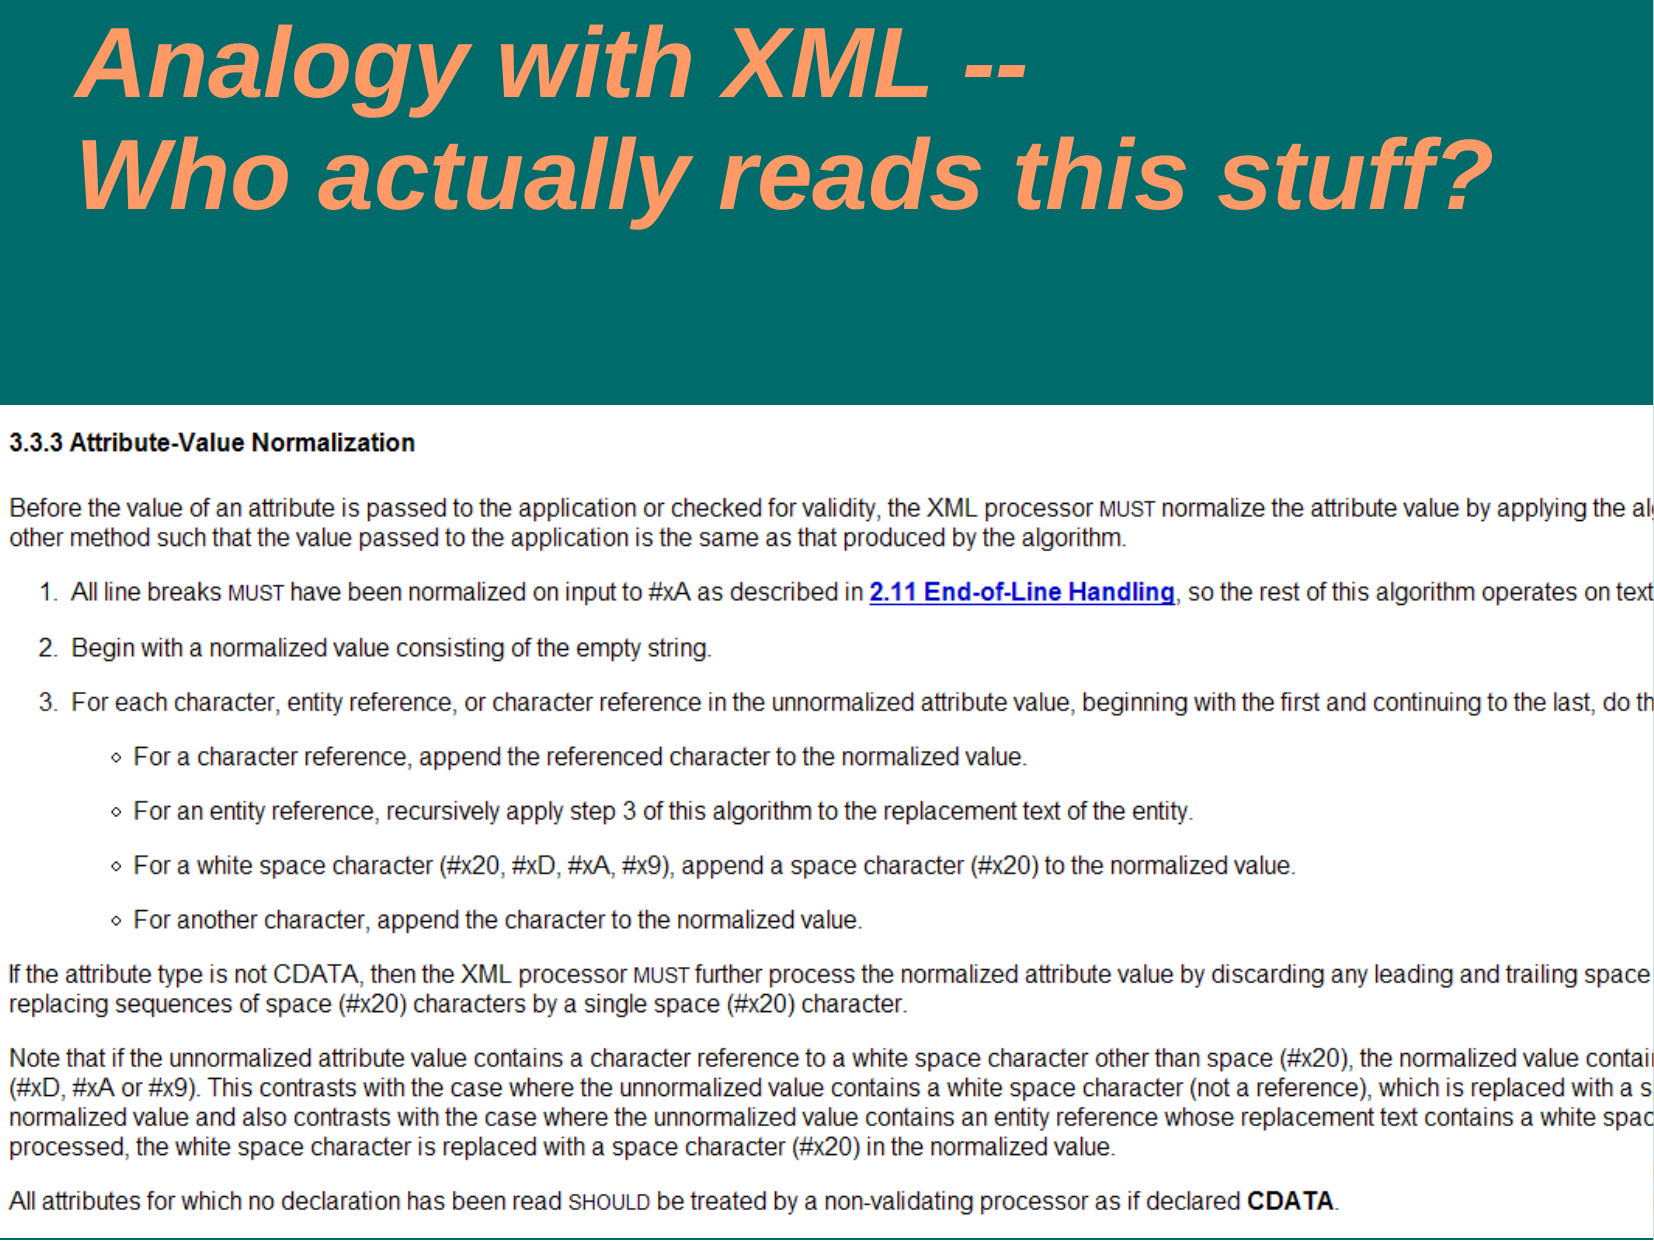

# Analogy with XML -- Who actually reads this stuff?